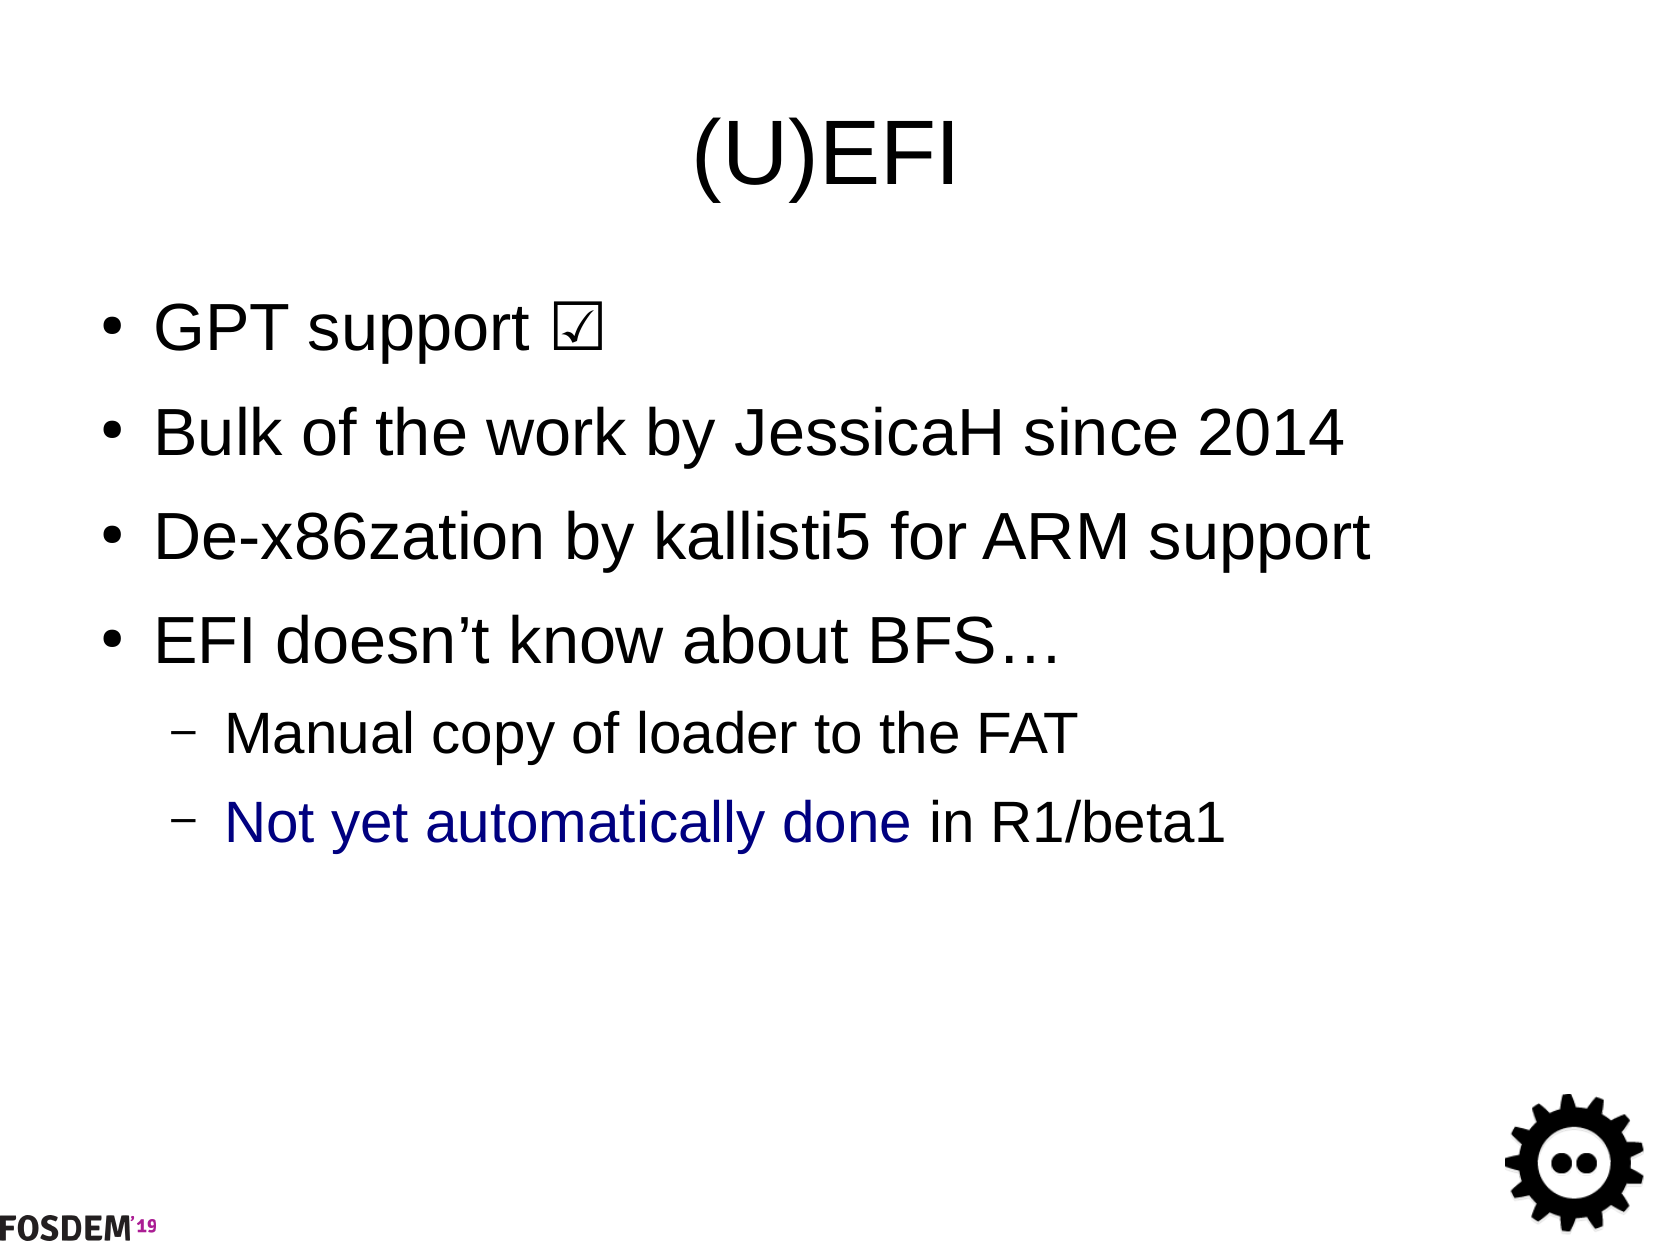

# (U)EFI
GPT support ☑
Bulk of the work by JessicaH since 2014
De-x86zation by kallisti5 for ARM support
EFI doesn’t know about BFS…
Manual copy of loader to the FAT
Not yet automatically done in R1/beta1